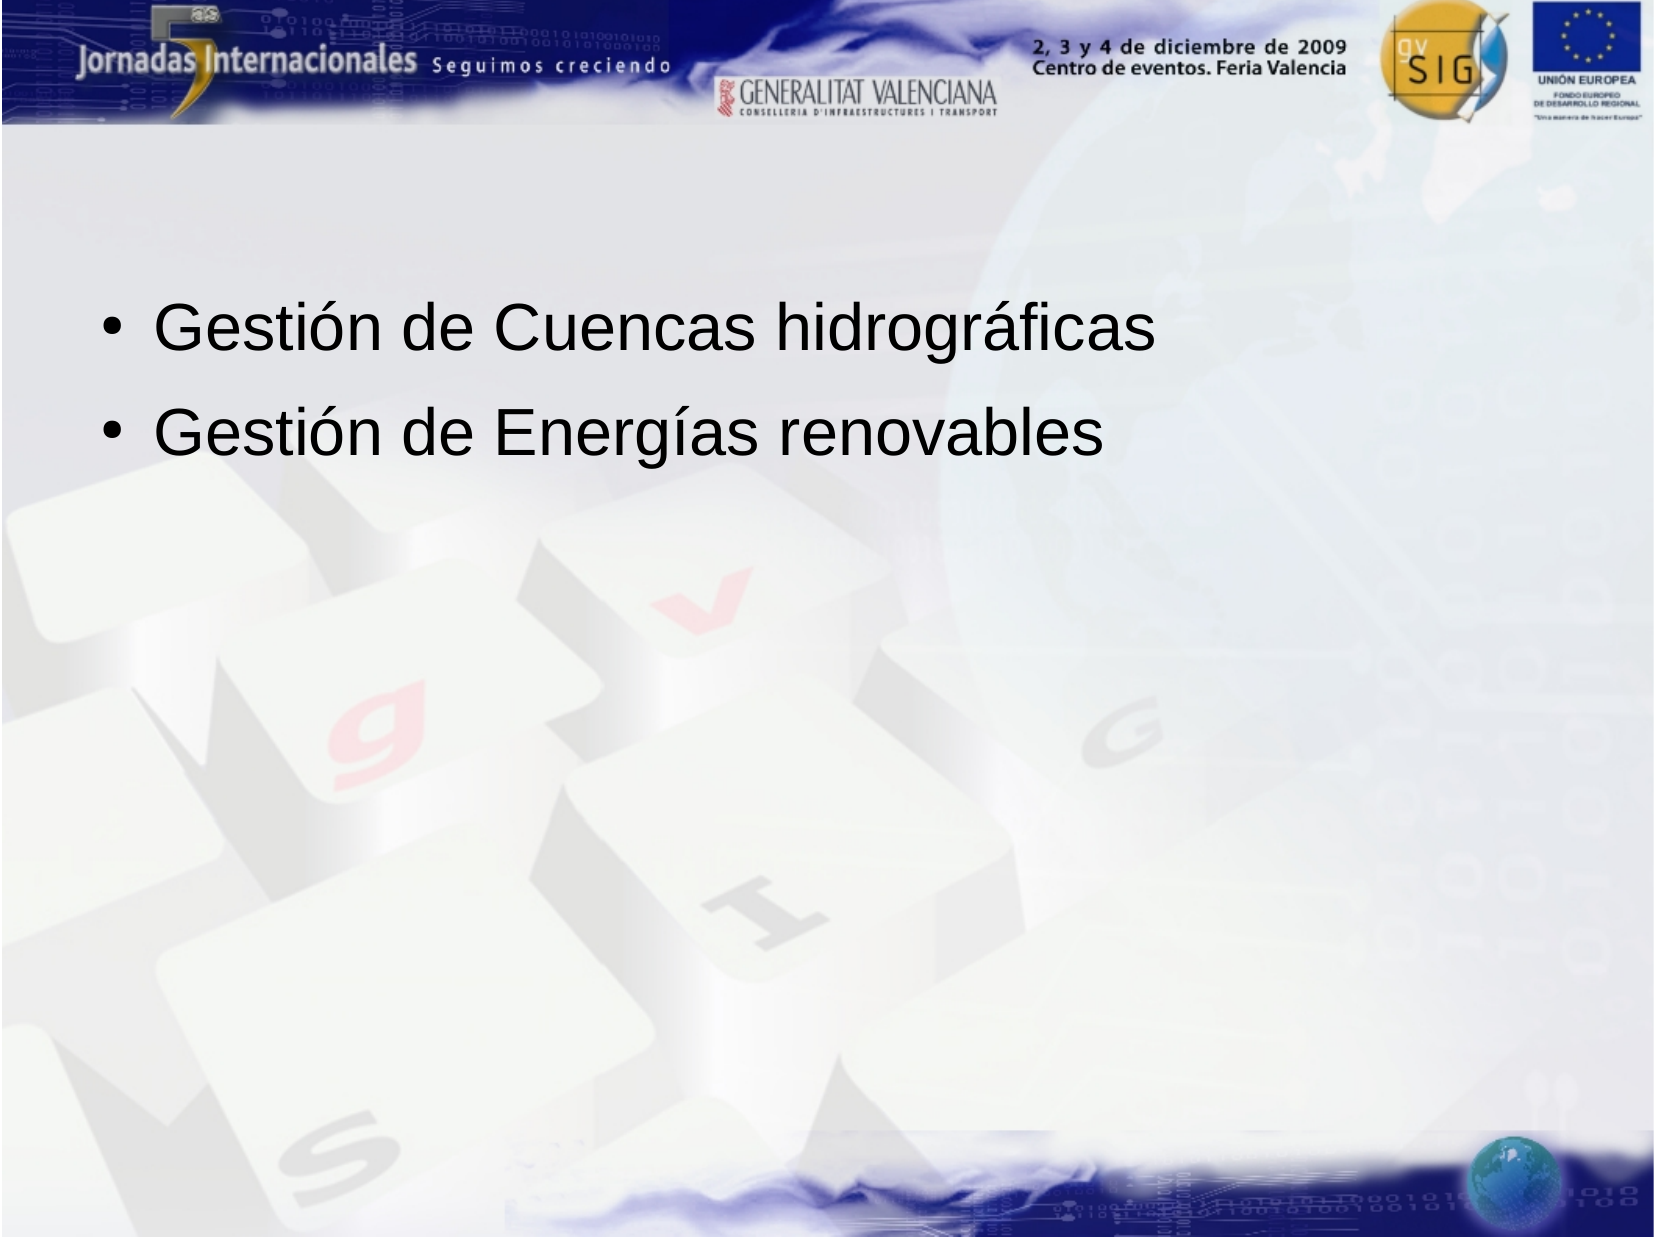

#
Gestión de Cuencas hidrográficas
Gestión de Energías renovables